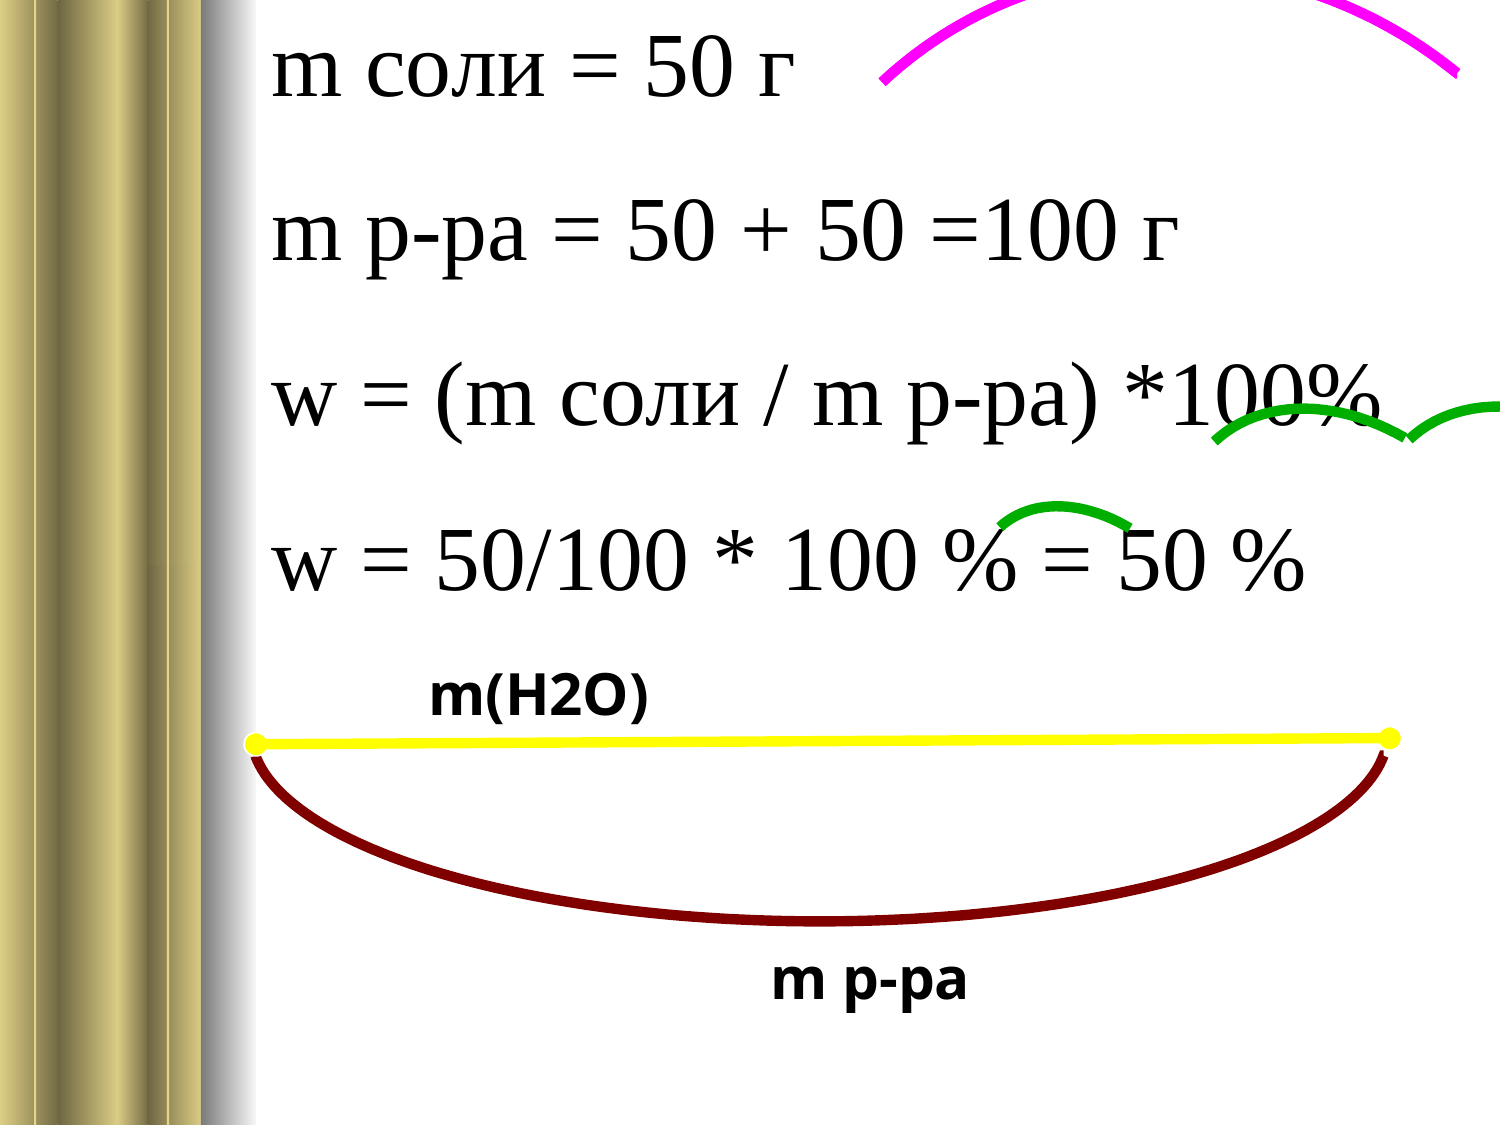

# m соли = 50 г m р-ра = 50 + 50 =100 г w = (m соли / m р-ра) *100% w = 50/100 * 100 % = 50 %
m(H2O)
m р-ра